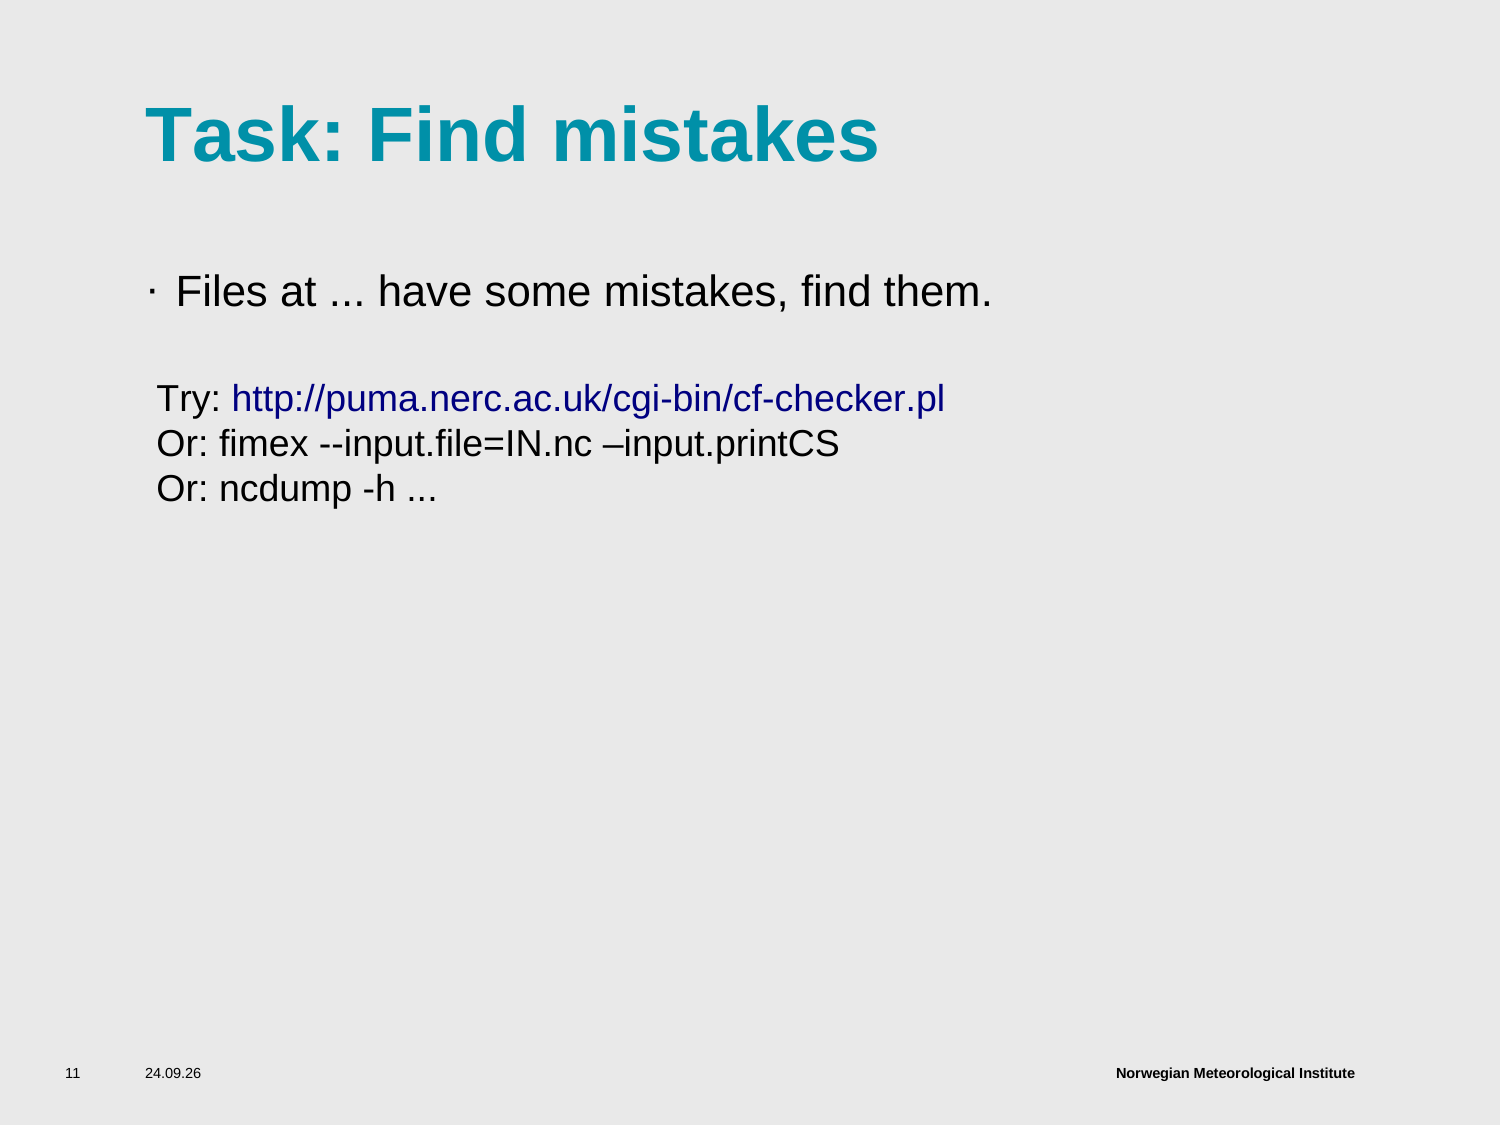

# Task: Find mistakes
Files at ... have some mistakes, find them.
Try: http://puma.nerc.ac.uk/cgi-bin/cf-checker.pl
Or: fimex --input.file=IN.nc –input.printCS
Or: ncdump -h ...